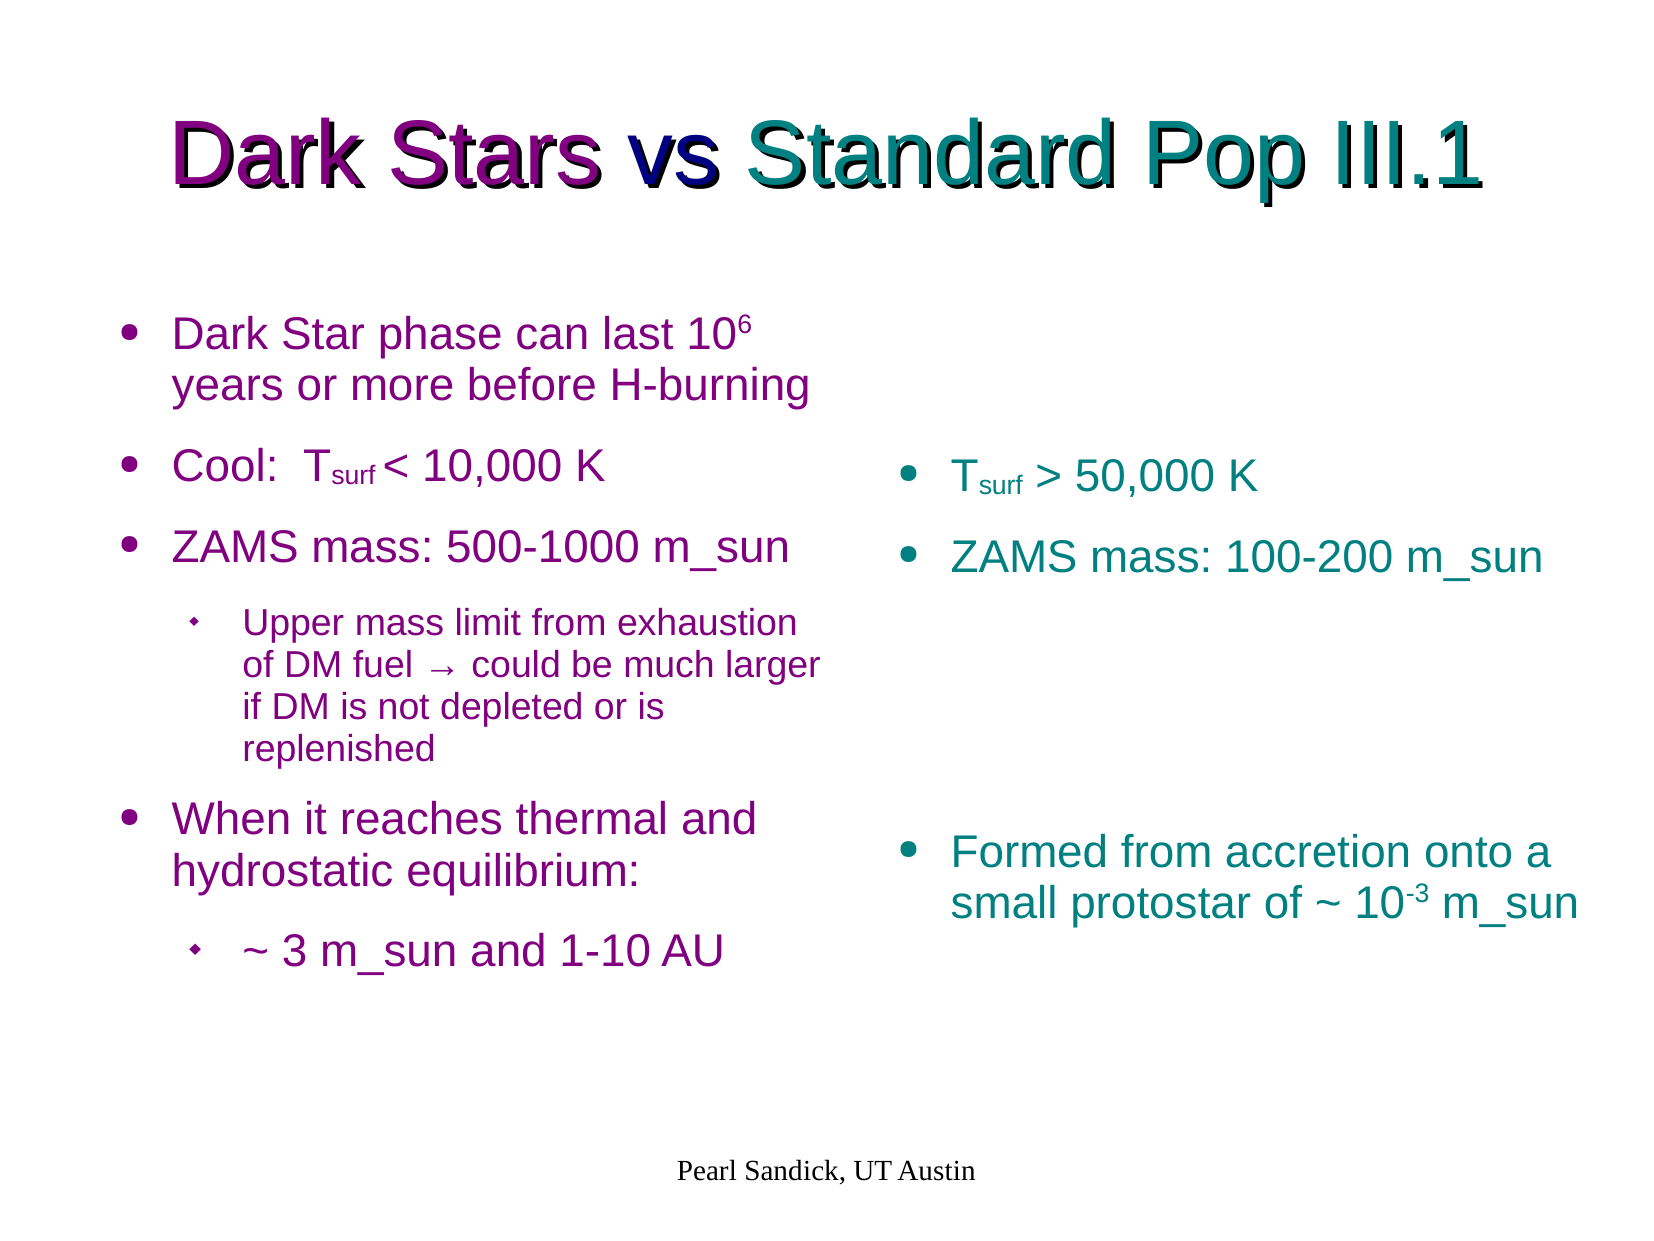

# Dark Stars vs Standard Pop III.1
Dark Star phase can last 106 years or more before H-burning
Cool: Tsurf < 10,000 K
ZAMS mass: 500-1000 m_sun
Upper mass limit from exhaustion of DM fuel → could be much larger if DM is not depleted or is replenished
When it reaches thermal and hydrostatic equilibrium:
~ 3 m_sun and 1-10 AU
Tsurf > 50,000 K
ZAMS mass: 100-200 m_sun
Formed from accretion onto a small protostar of ~ 10-3 m_sun
Pearl Sandick, UT Austin